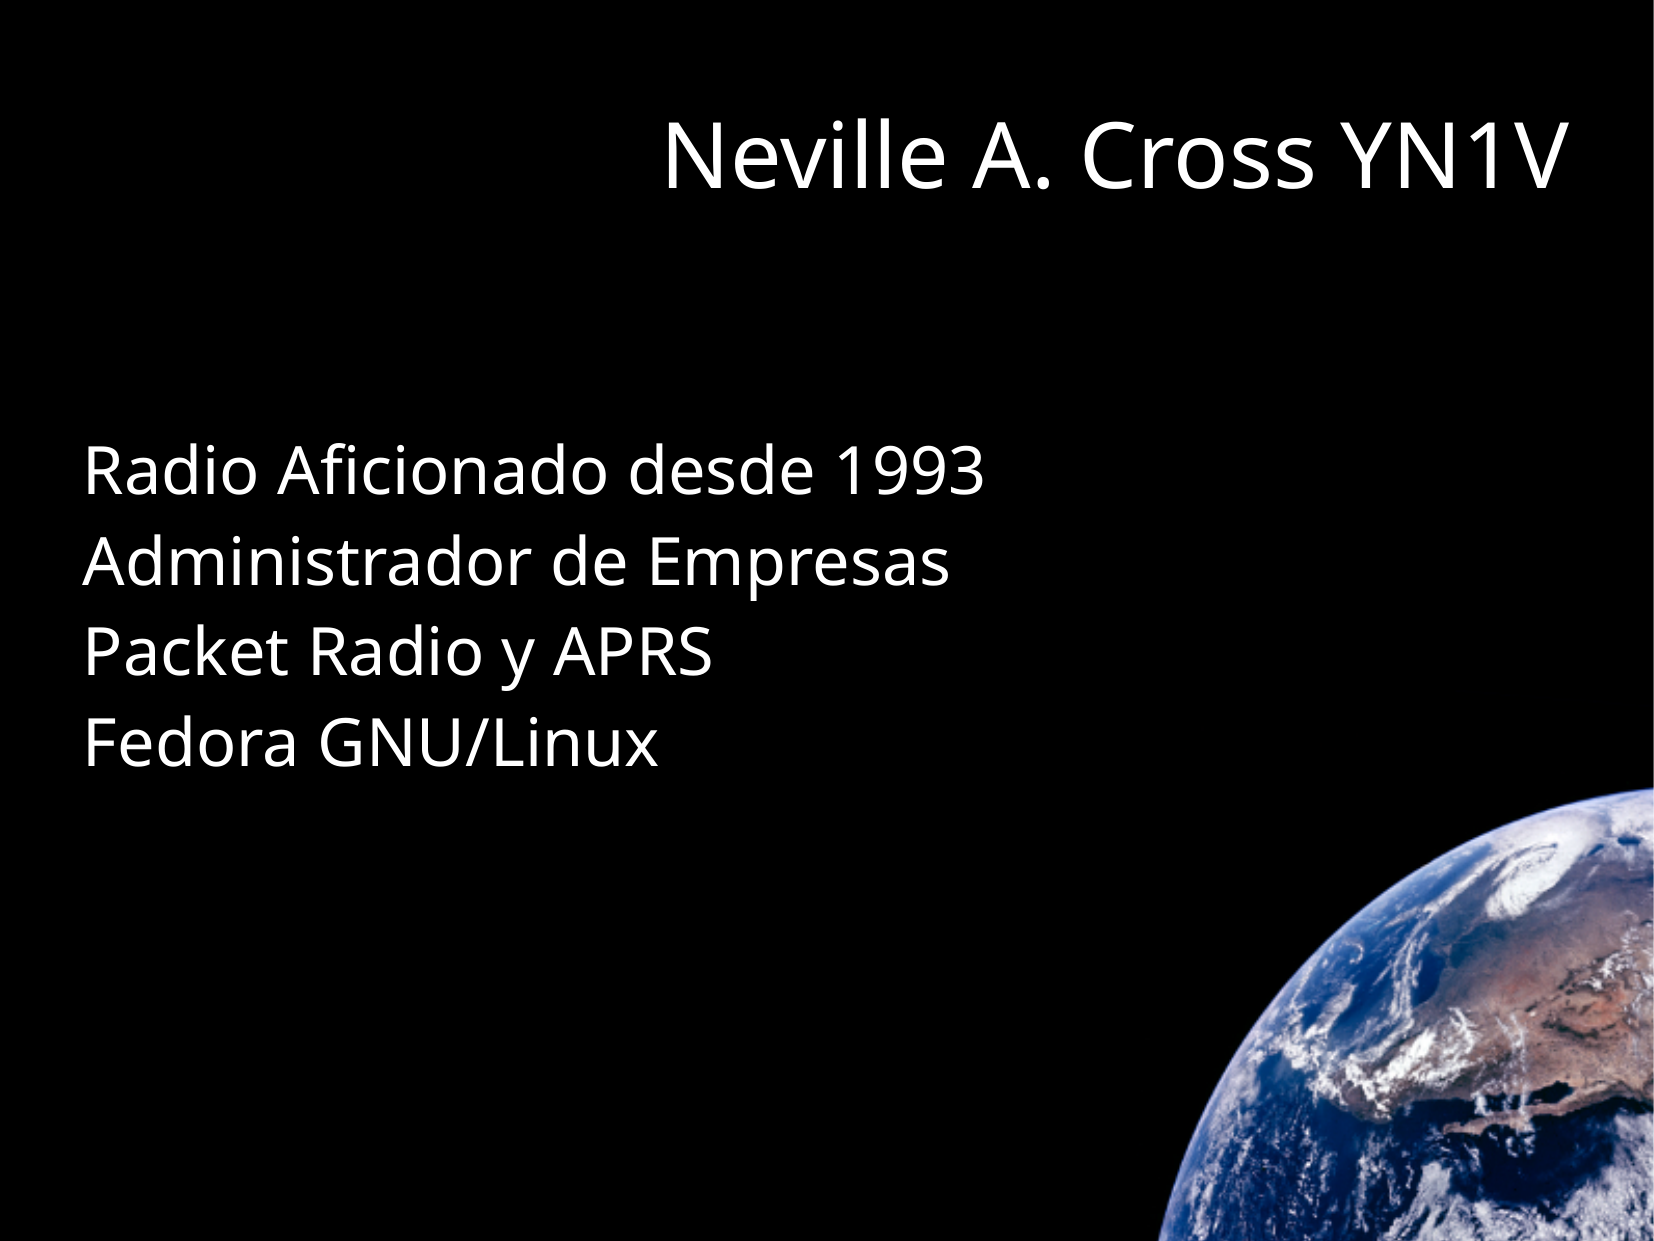

# Neville A. Cross YN1V
Radio Aficionado desde 1993
Administrador de Empresas
Packet Radio y APRS
Fedora GNU/Linux